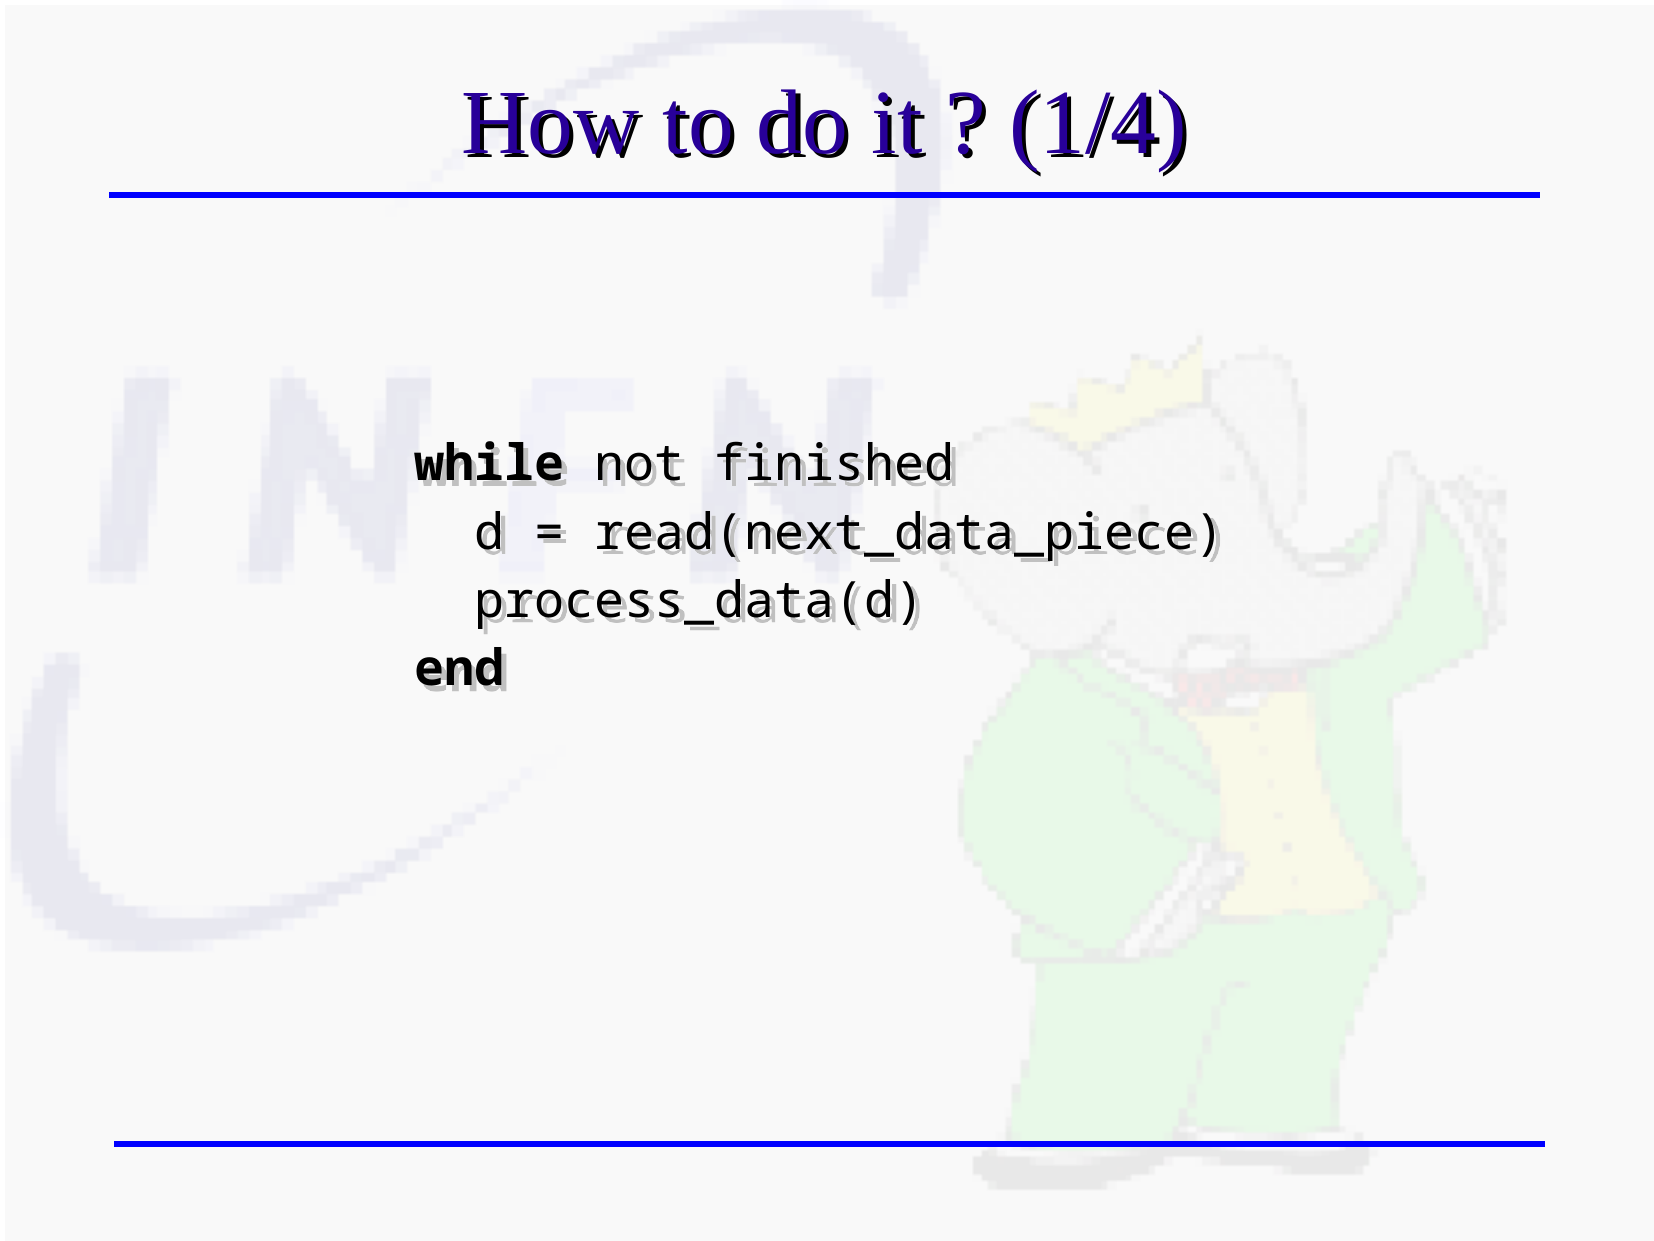

# How to do it ? (1/4)
while not finished
 d = read(next_data_piece)
 process_data(d)
end